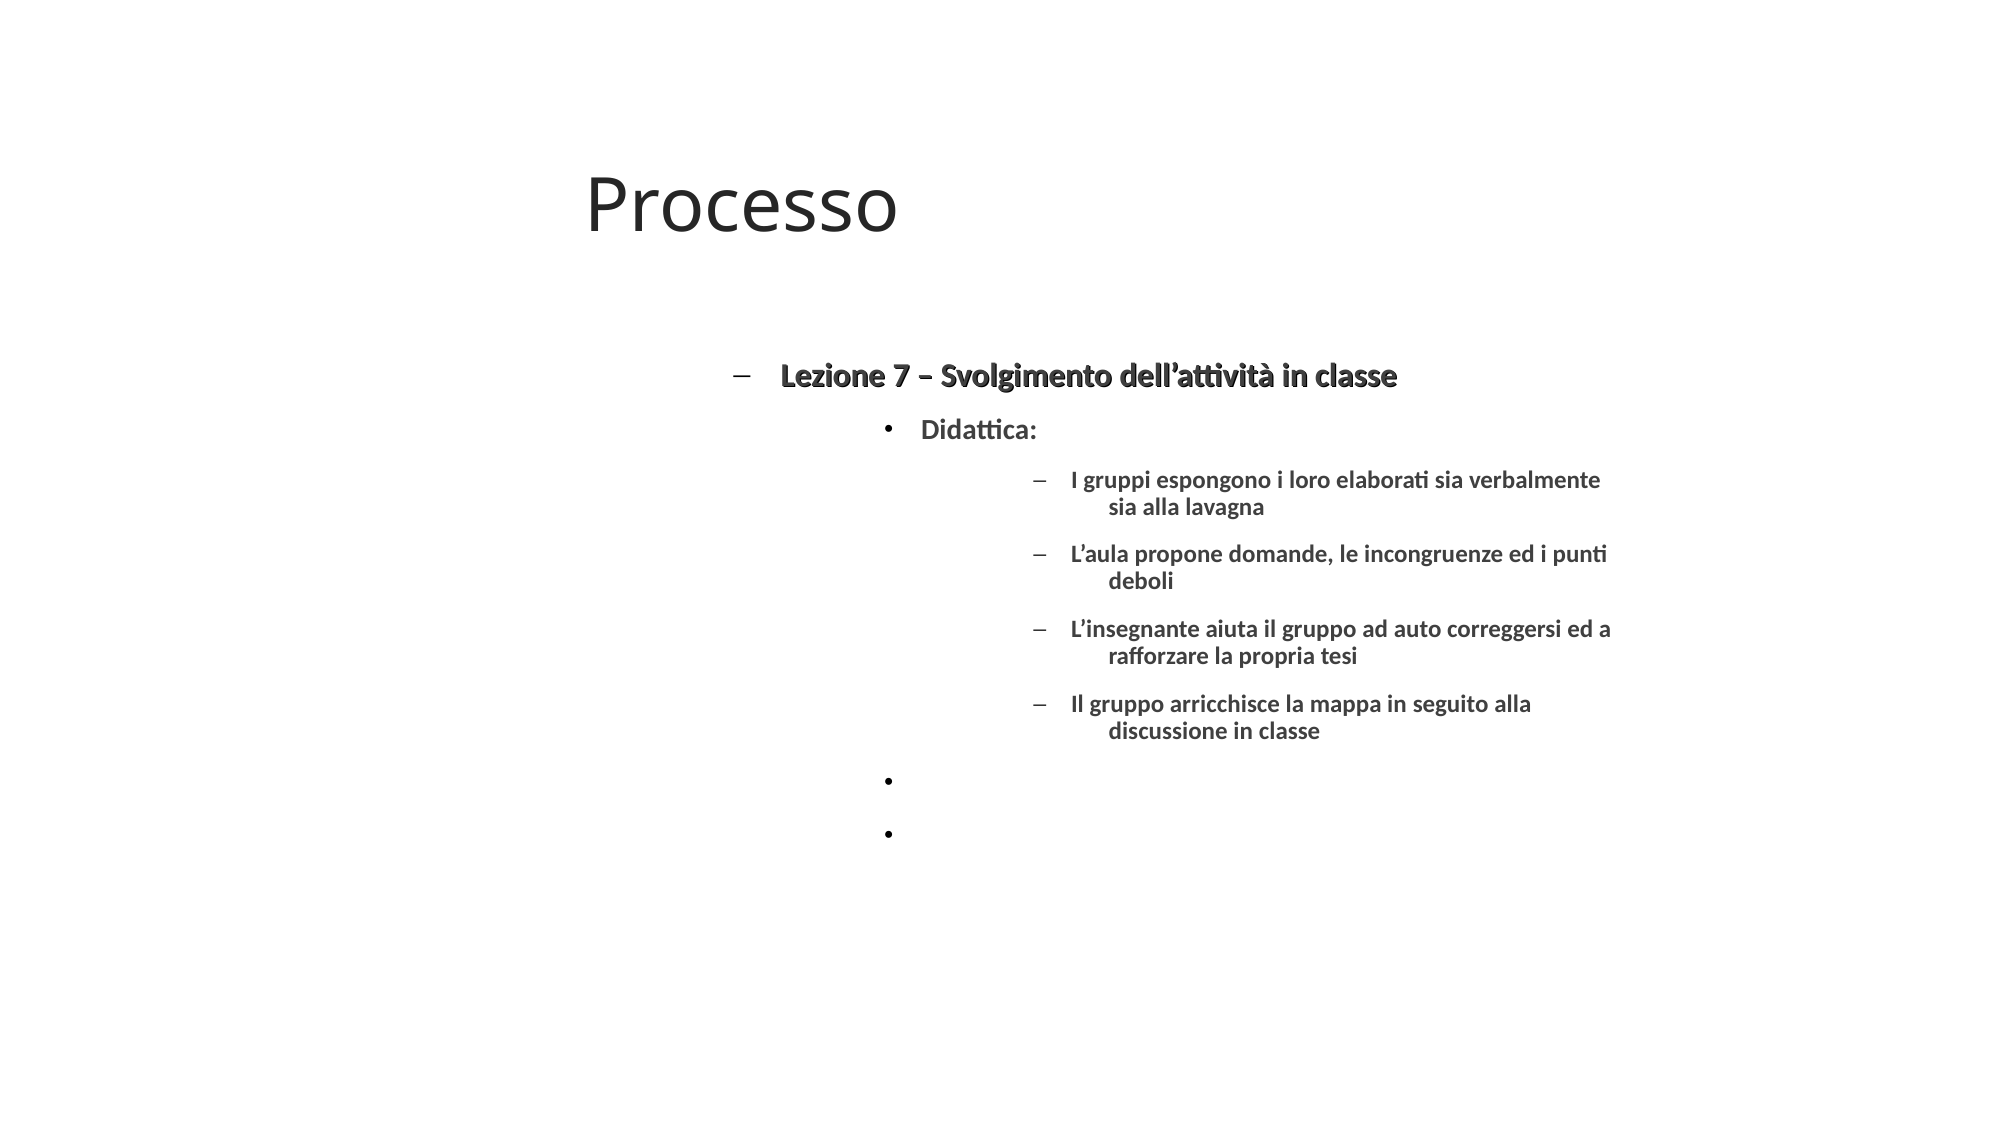

# Processo
Lezione 7 – Svolgimento dell’attività in classe
Didattica:
I gruppi espongono i loro elaborati sia verbalmente sia alla lavagna
L’aula propone domande, le incongruenze ed i punti deboli
L’insegnante aiuta il gruppo ad auto correggersi ed a rafforzare la propria tesi
Il gruppo arricchisce la mappa in seguito alla discussione in classe